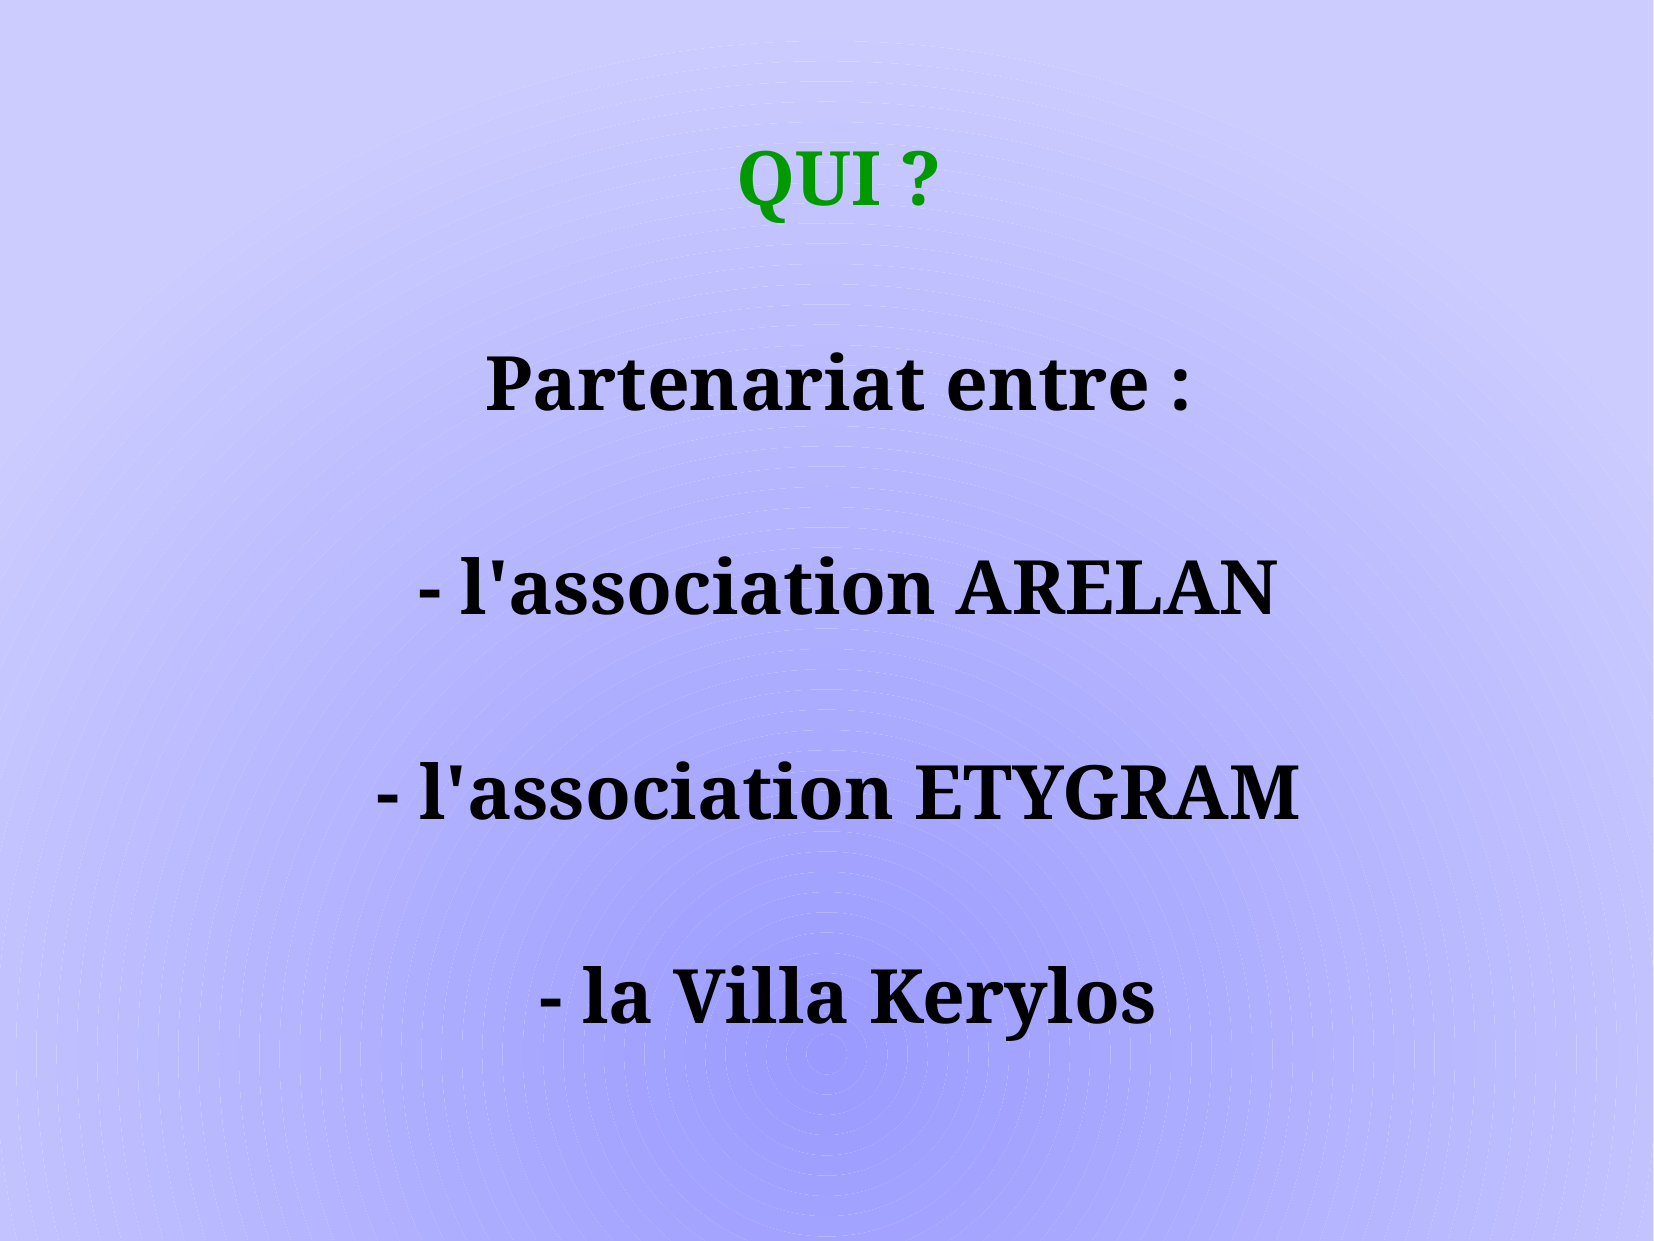

QUI ?
Partenariat entre :
- l'association ARELAN
- l'association ETYGRAM
- la Villa Kerylos